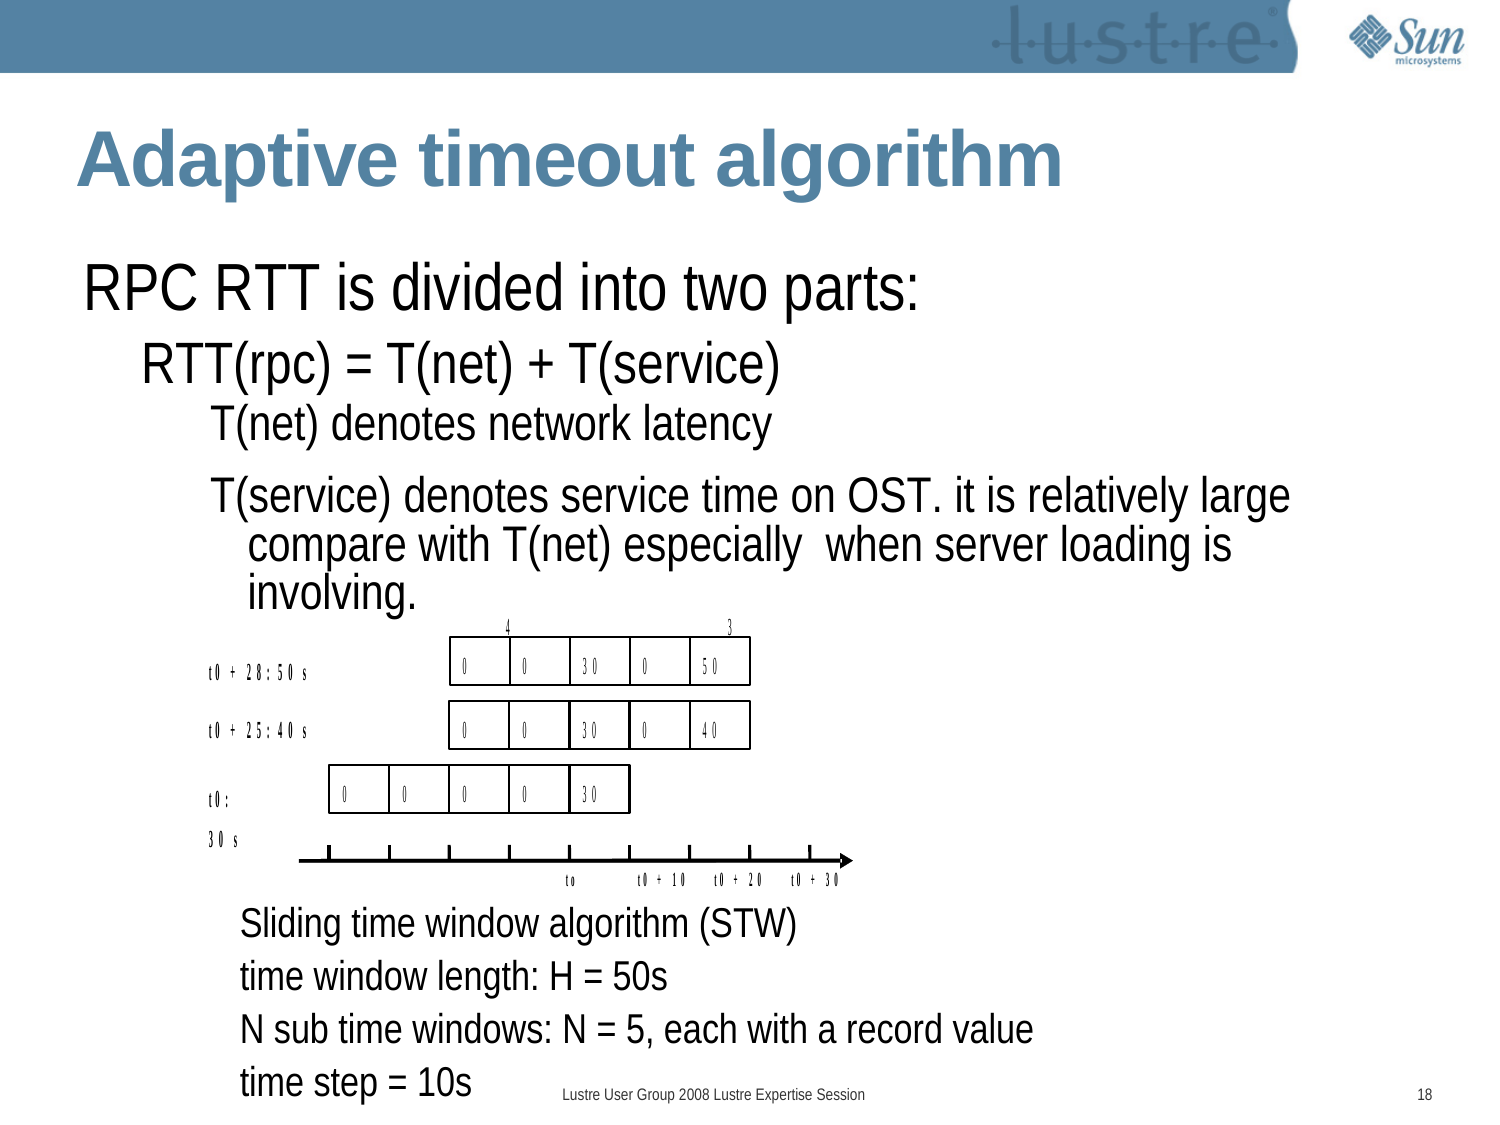

# Adaptive timeout algorithm
RPC RTT is divided into two parts:
RTT(rpc) = T(net) + T(service)
T(net) denotes network latency
T(service) denotes service time on OST. it is relatively large compare with T(net) especially when server loading is involving.
Sliding time window algorithm (STW)
time window length: H = 50s
N sub time windows: N = 5, each with a record value
time step = 10s